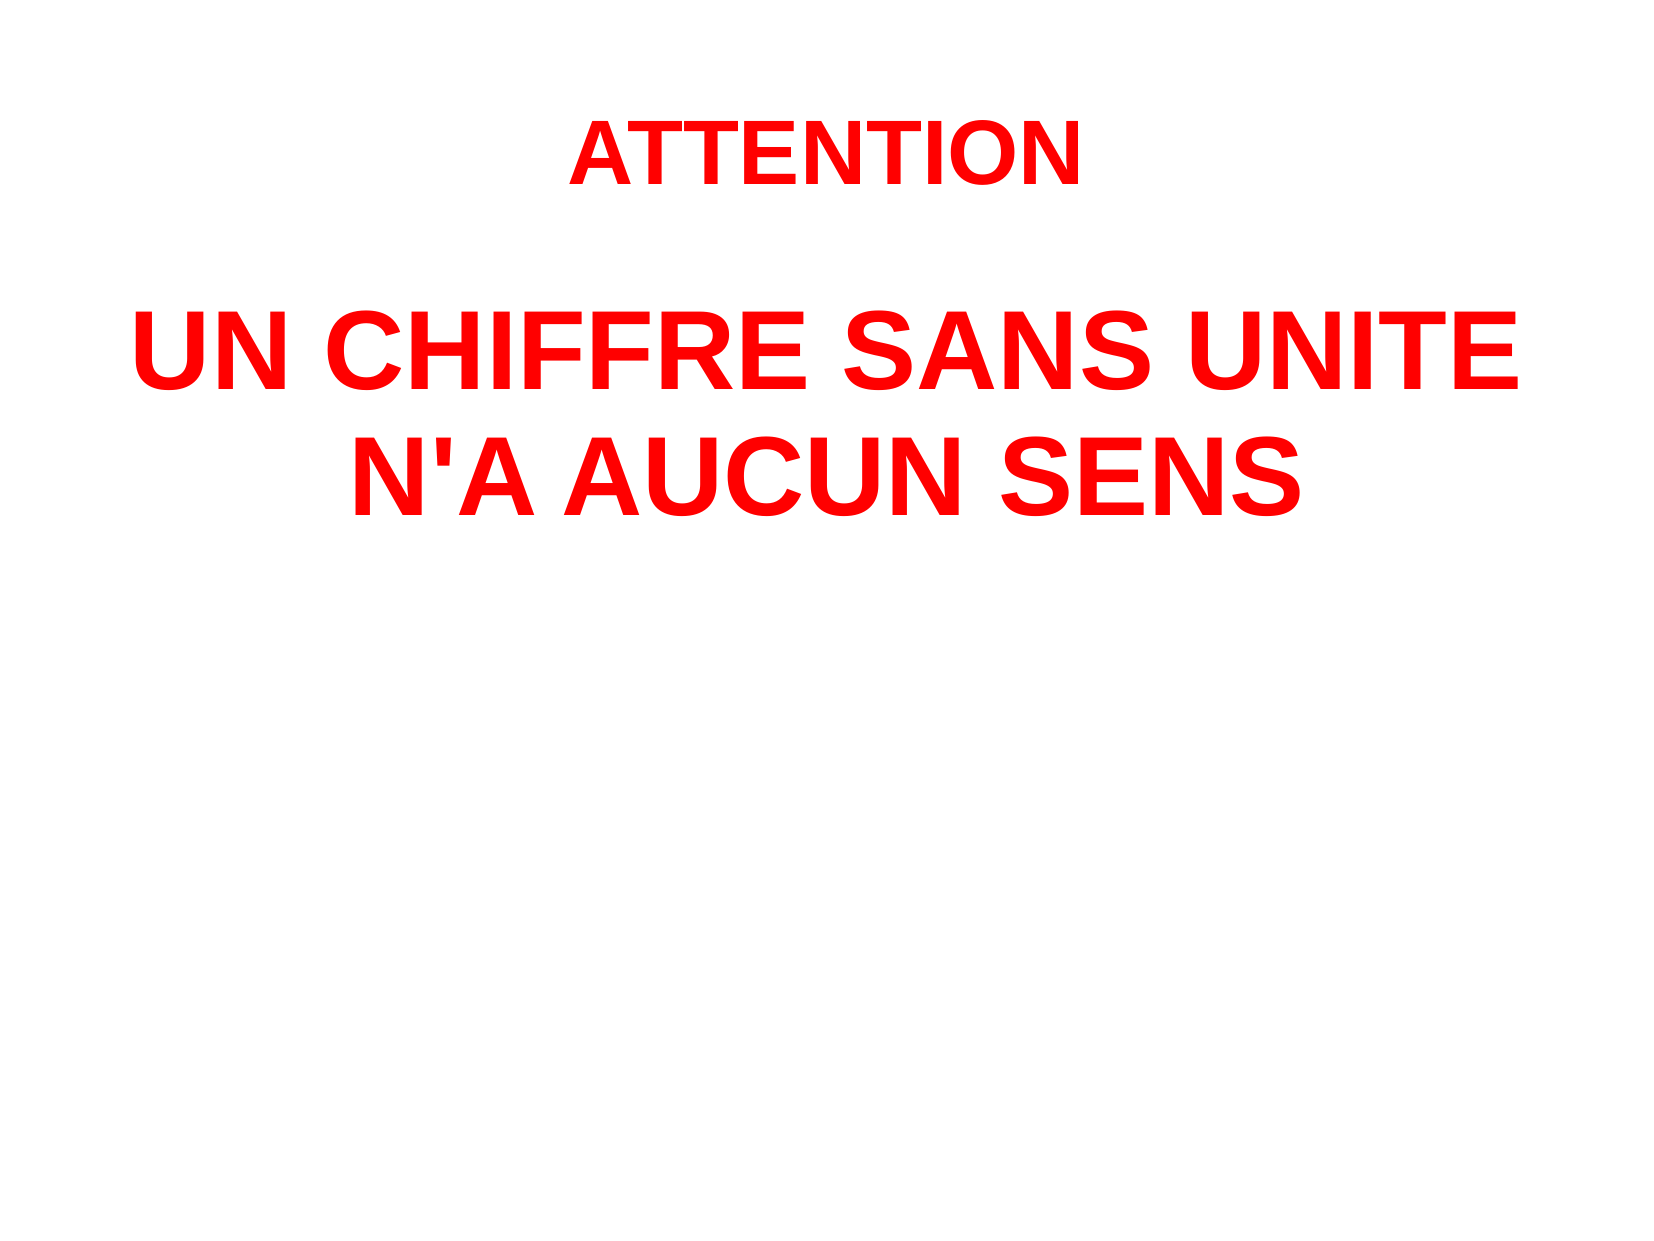

# ATTENTION
UN CHIFFRE SANS UNITE
N'A AUCUN SENS